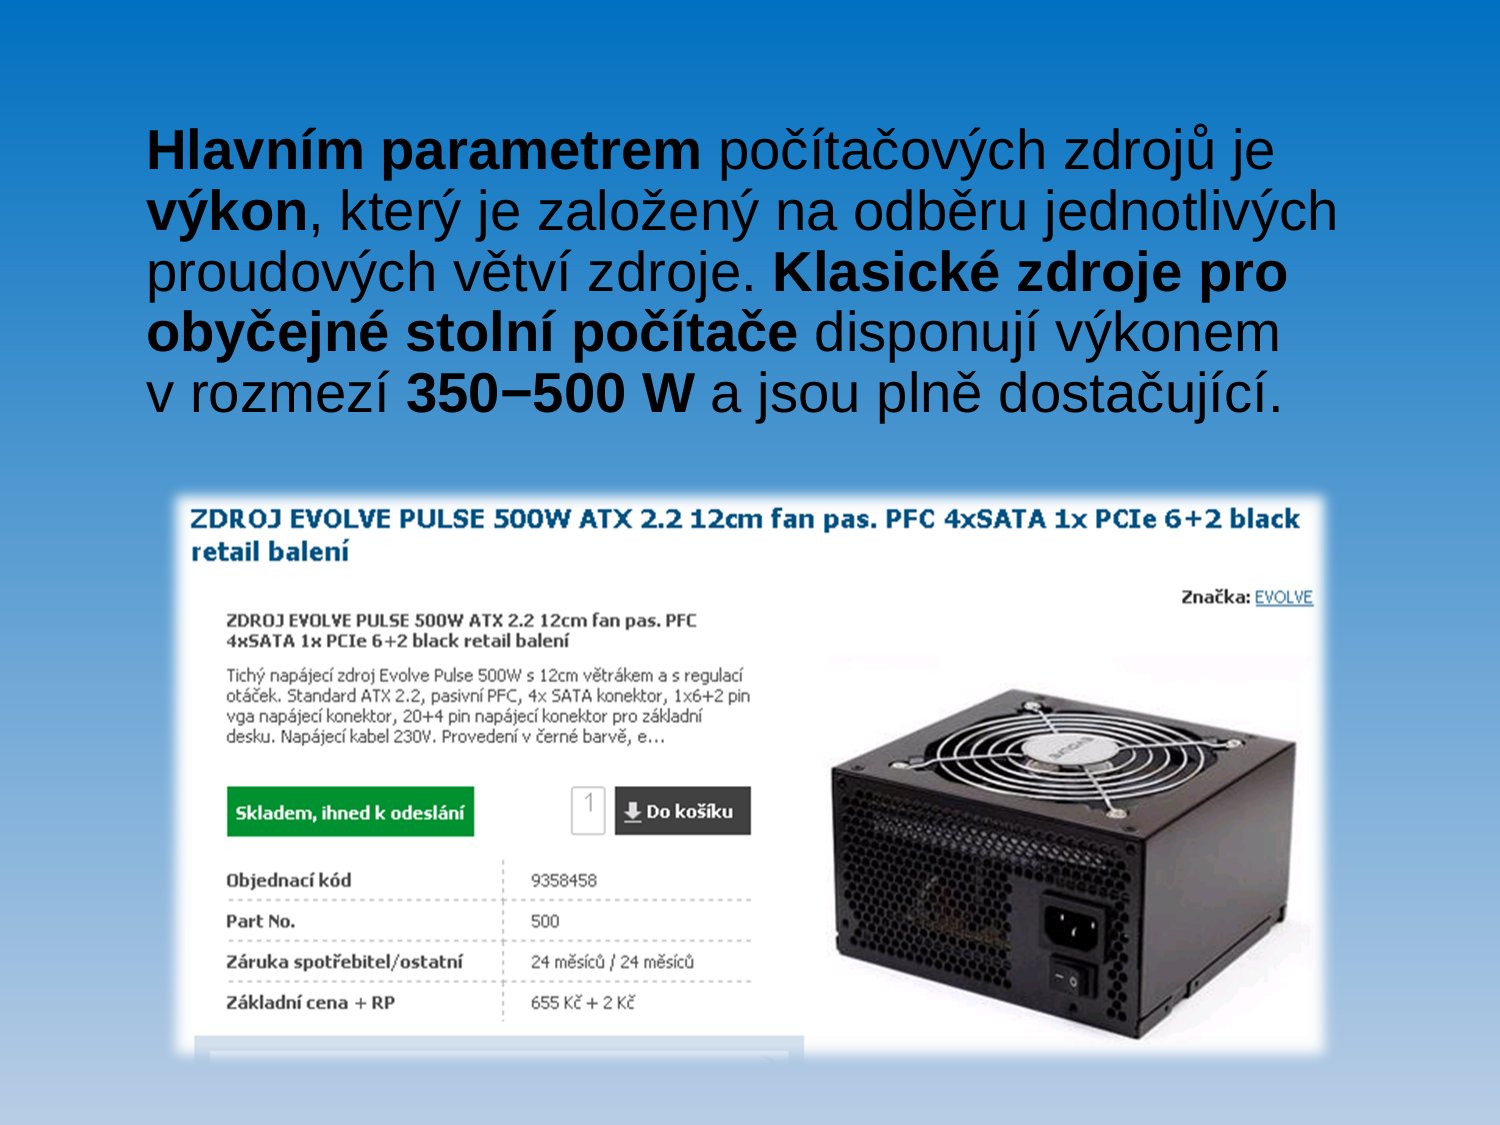

# Hlavním parametrem počítačových zdrojů je výkon, který je založený na odběru jednotlivých proudových větví zdroje. Klasické zdroje pro obyčejné stolní počítače disponují výkonem v rozmezí 350−500 W a jsou plně dostačující.